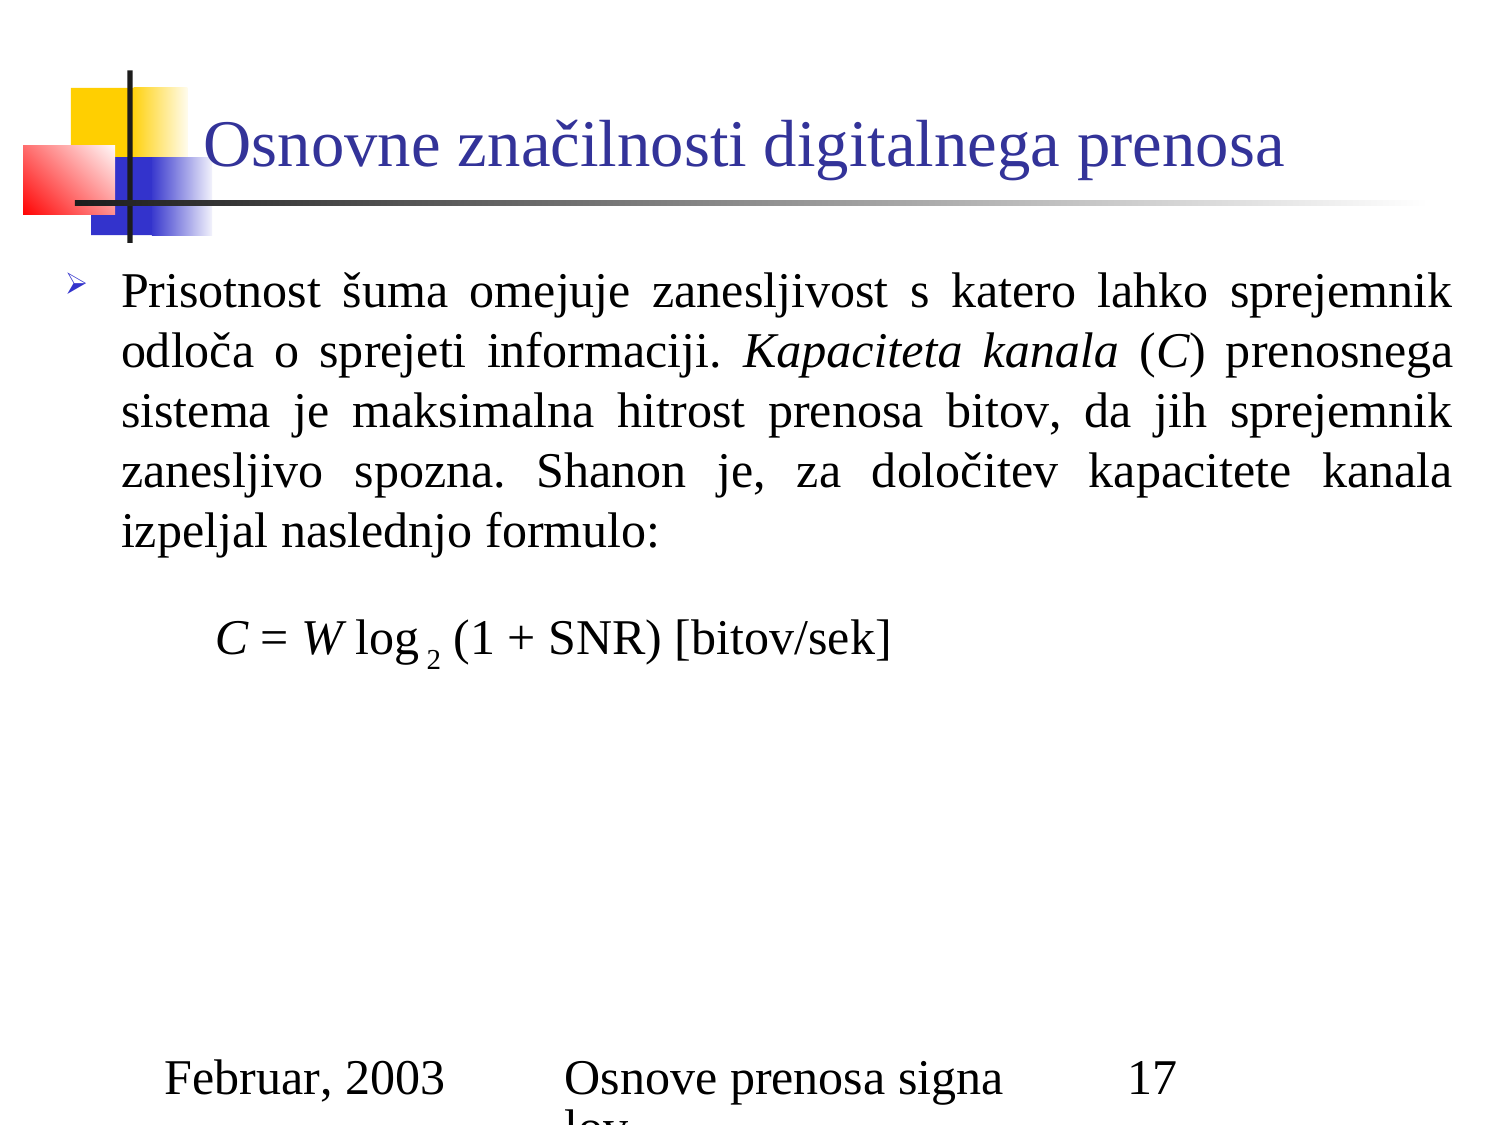

# Osnovne značilnosti digitalnega prenosa
Prisotnost šuma omejuje zanesljivost s katero lahko sprejemnik odloča o sprejeti informaciji. Kapaciteta kanala (C) prenosnega sistema je maksimalna hitrost prenosa bitov, da jih sprejemnik zanesljivo spozna. Shanon je, za določitev kapacitete kanala izpeljal naslednjo formulo:
		C = W log 2 (1 + SNR) [bitov/sek]
Februar, 2003
Osnove prenosa signalov
17